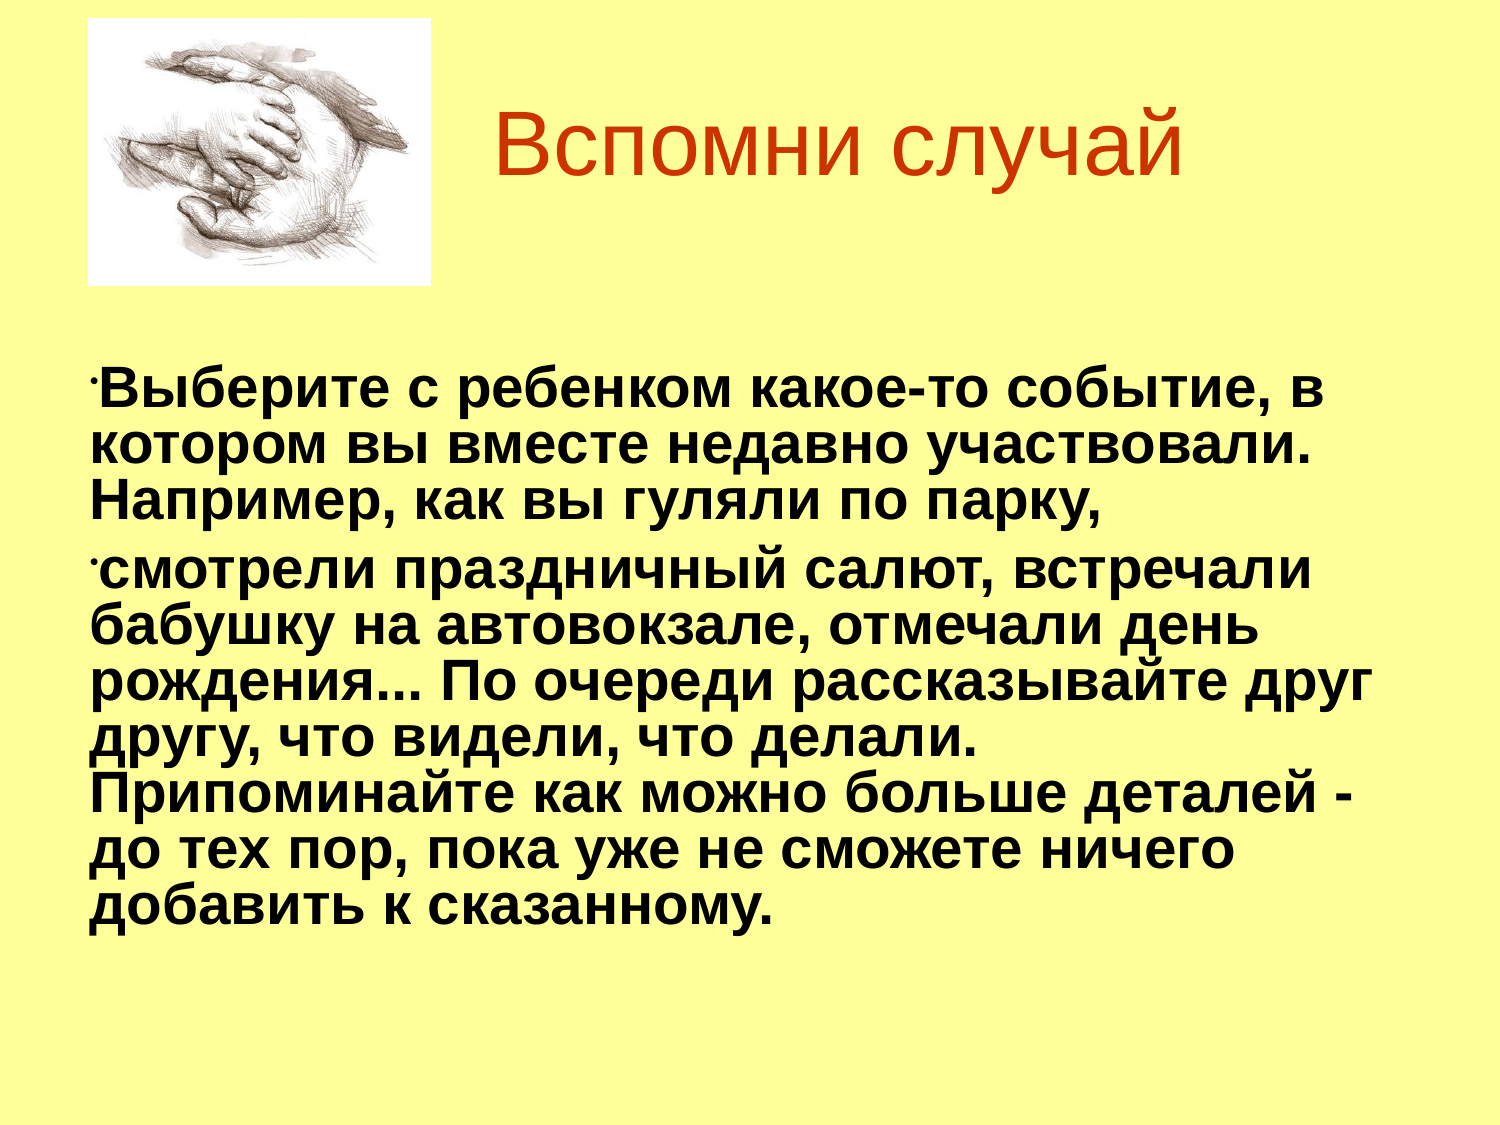

# Вспомни случай
Выберите с ребенком какое-то событие, в котором вы вместе недавно участвовали. Например, как вы гуляли по парку,
смотрели праздничный салют, встречали бабушку на автовокзале, отмечали день рождения... По очереди рассказывайте друг другу, что видели, что делали. Припоминайте как можно больше деталей - до тех пор, пока уже не сможете ничего добавить к сказанному.